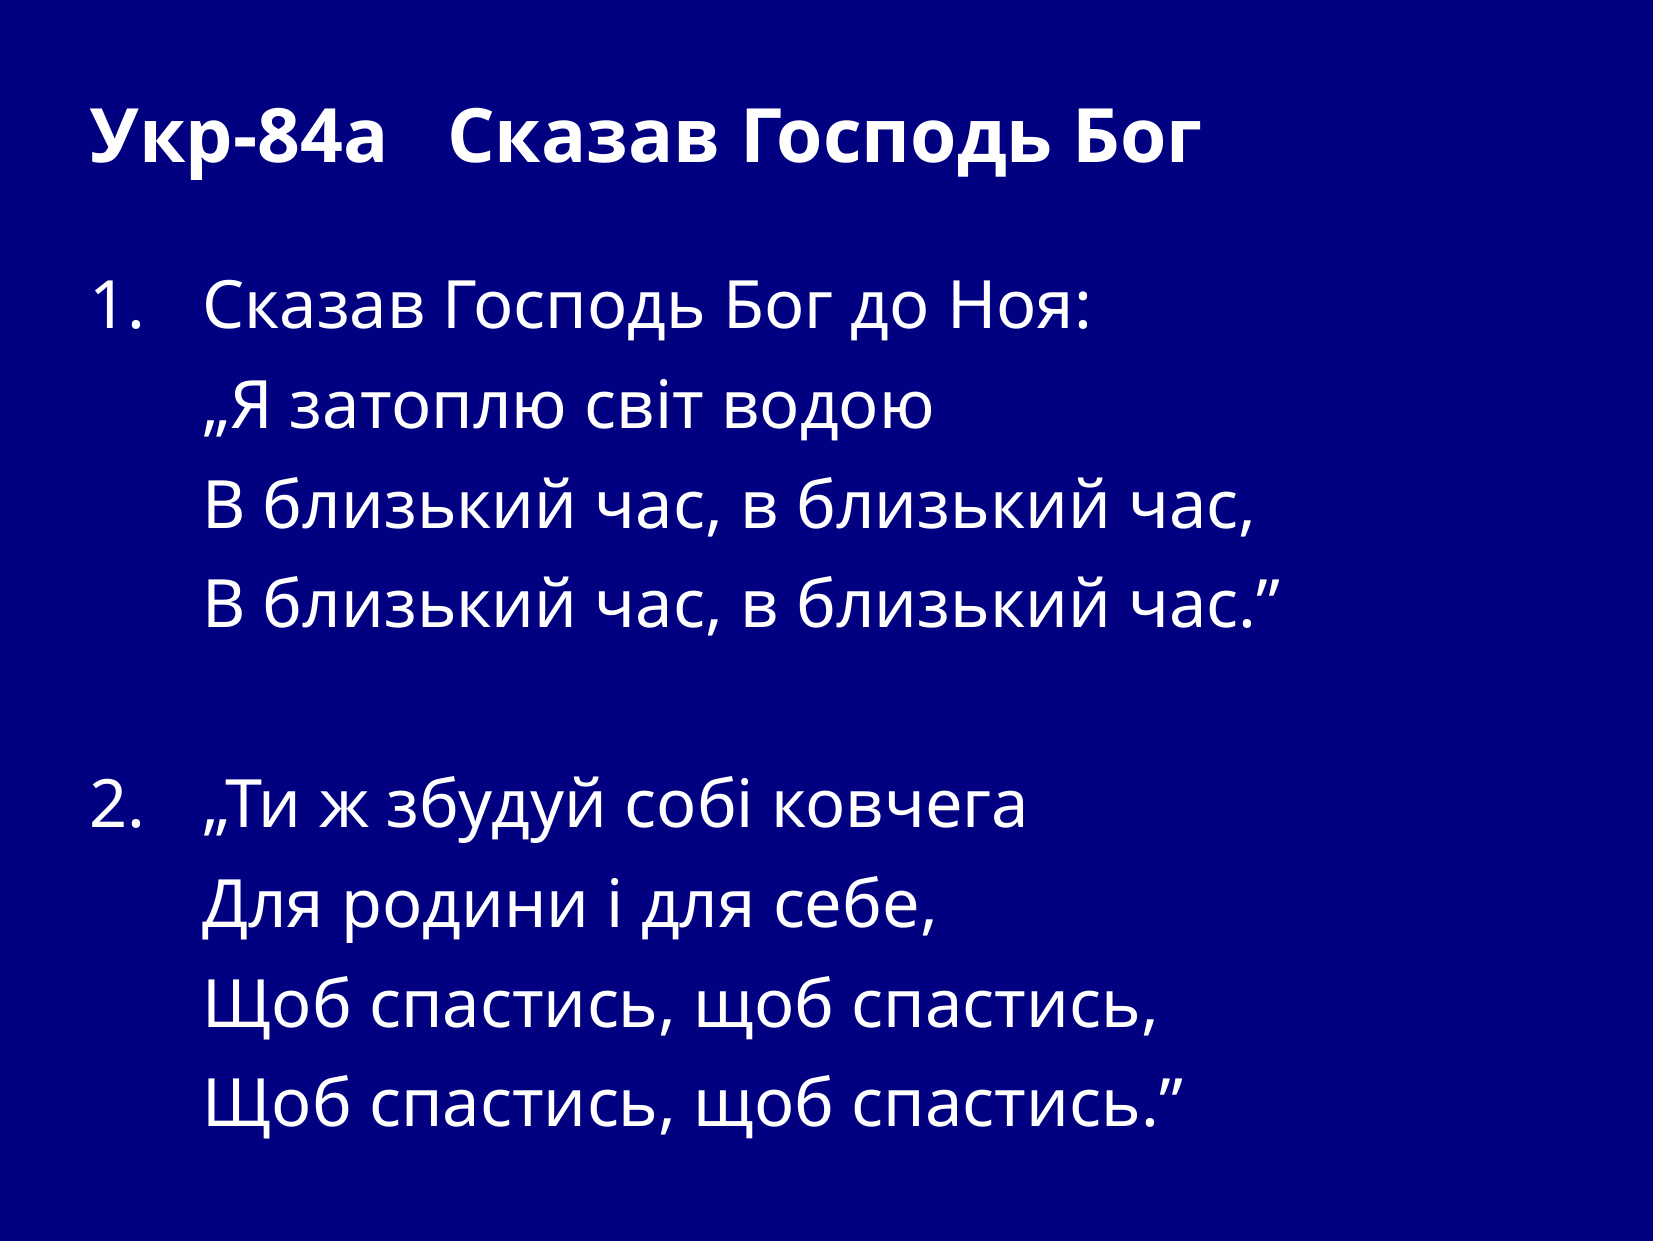

Укр-84а Сказав Господь Бог
1.	Сказав Господь Бог до Ноя:
	„Я затоплю світ водою
	В близький час, в близький час,
	В близький час, в близький час.”
2.	„Ти ж збудуй собі ковчега
	Для родини і для себе,
	Щоб спастись, щоб спастись,
	Щоб спастись, щоб спастись.”